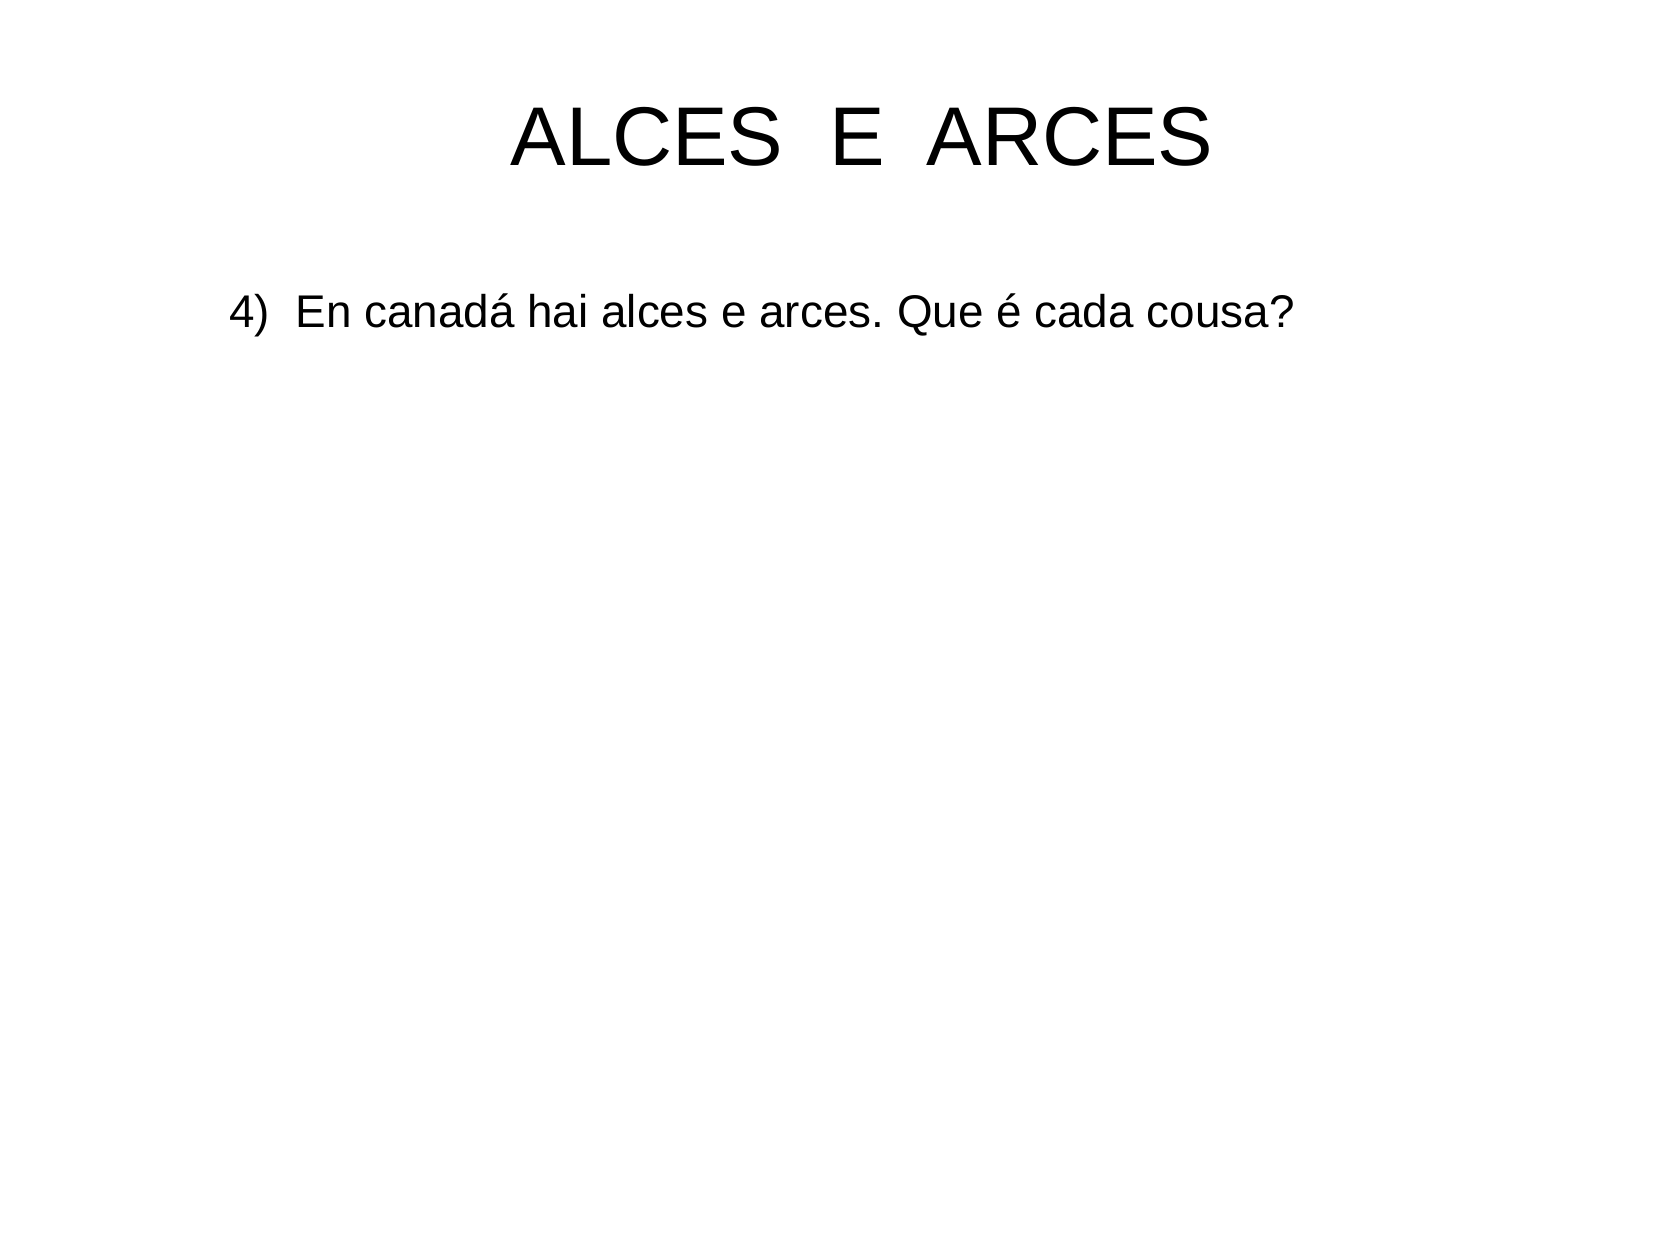

ALCES E ARCES
4) En canadá hai alces e arces. Que é cada cousa?